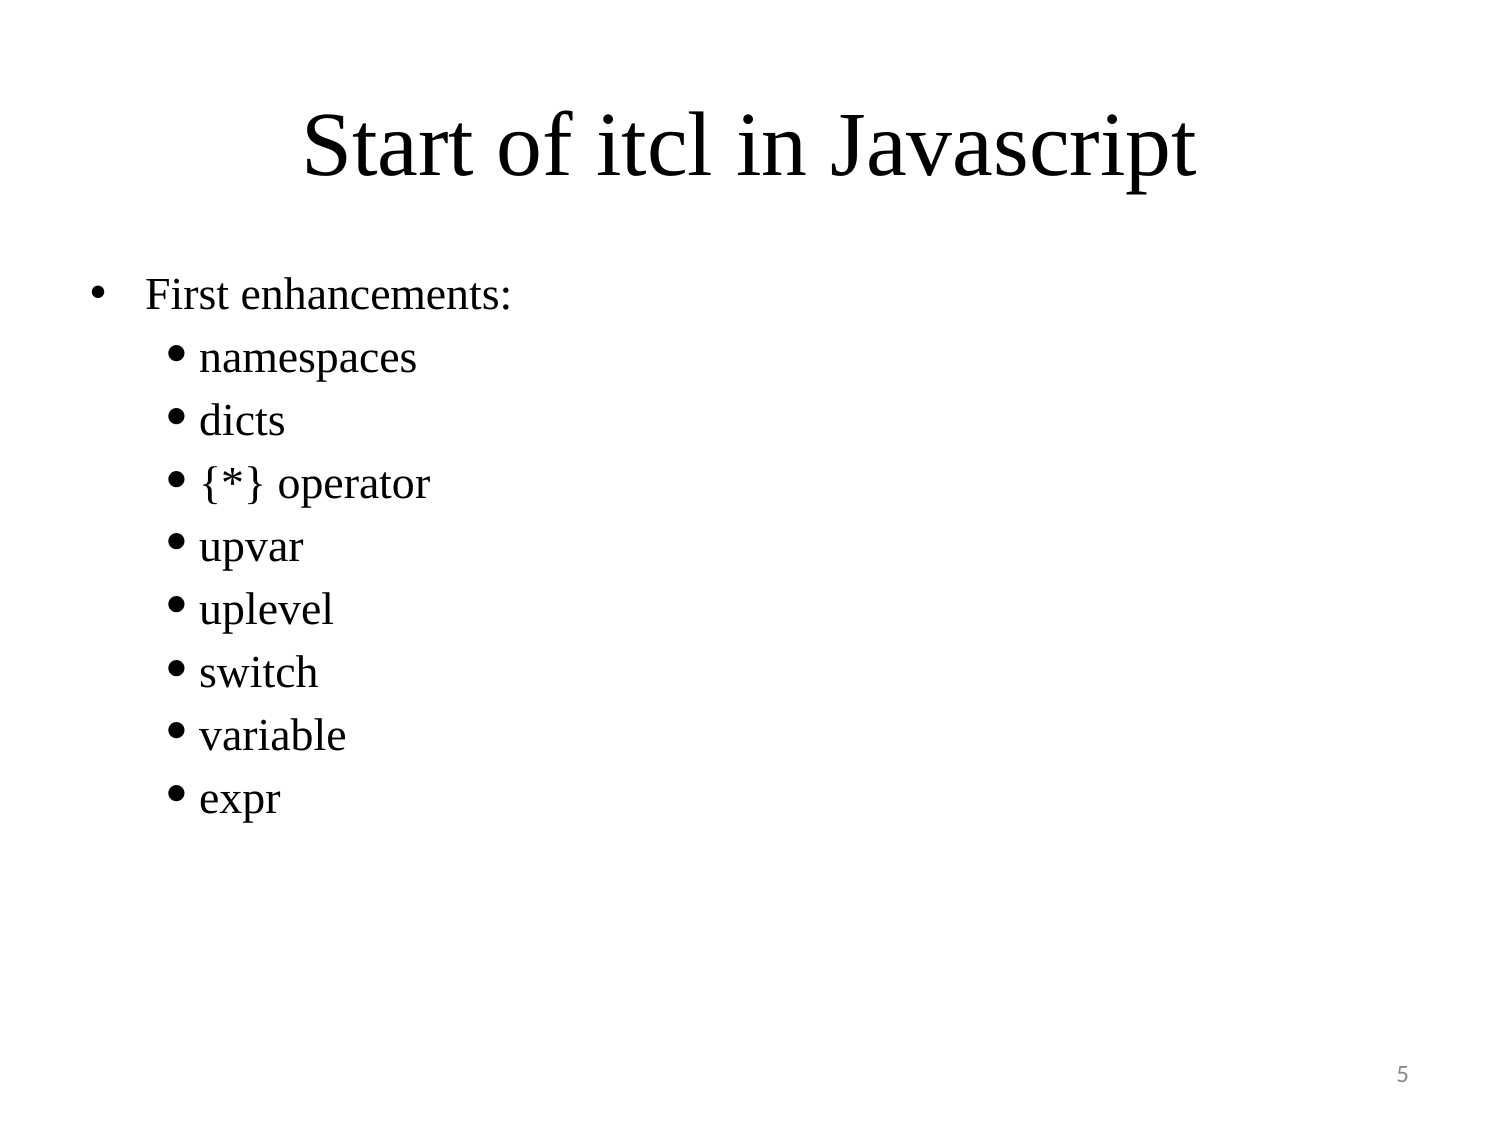

Start of itcl in Javascript‏
First enhancements:
 namespaces
 dicts
 {*} operator
 upvar
 uplevel
 switch
 variable
 expr
5